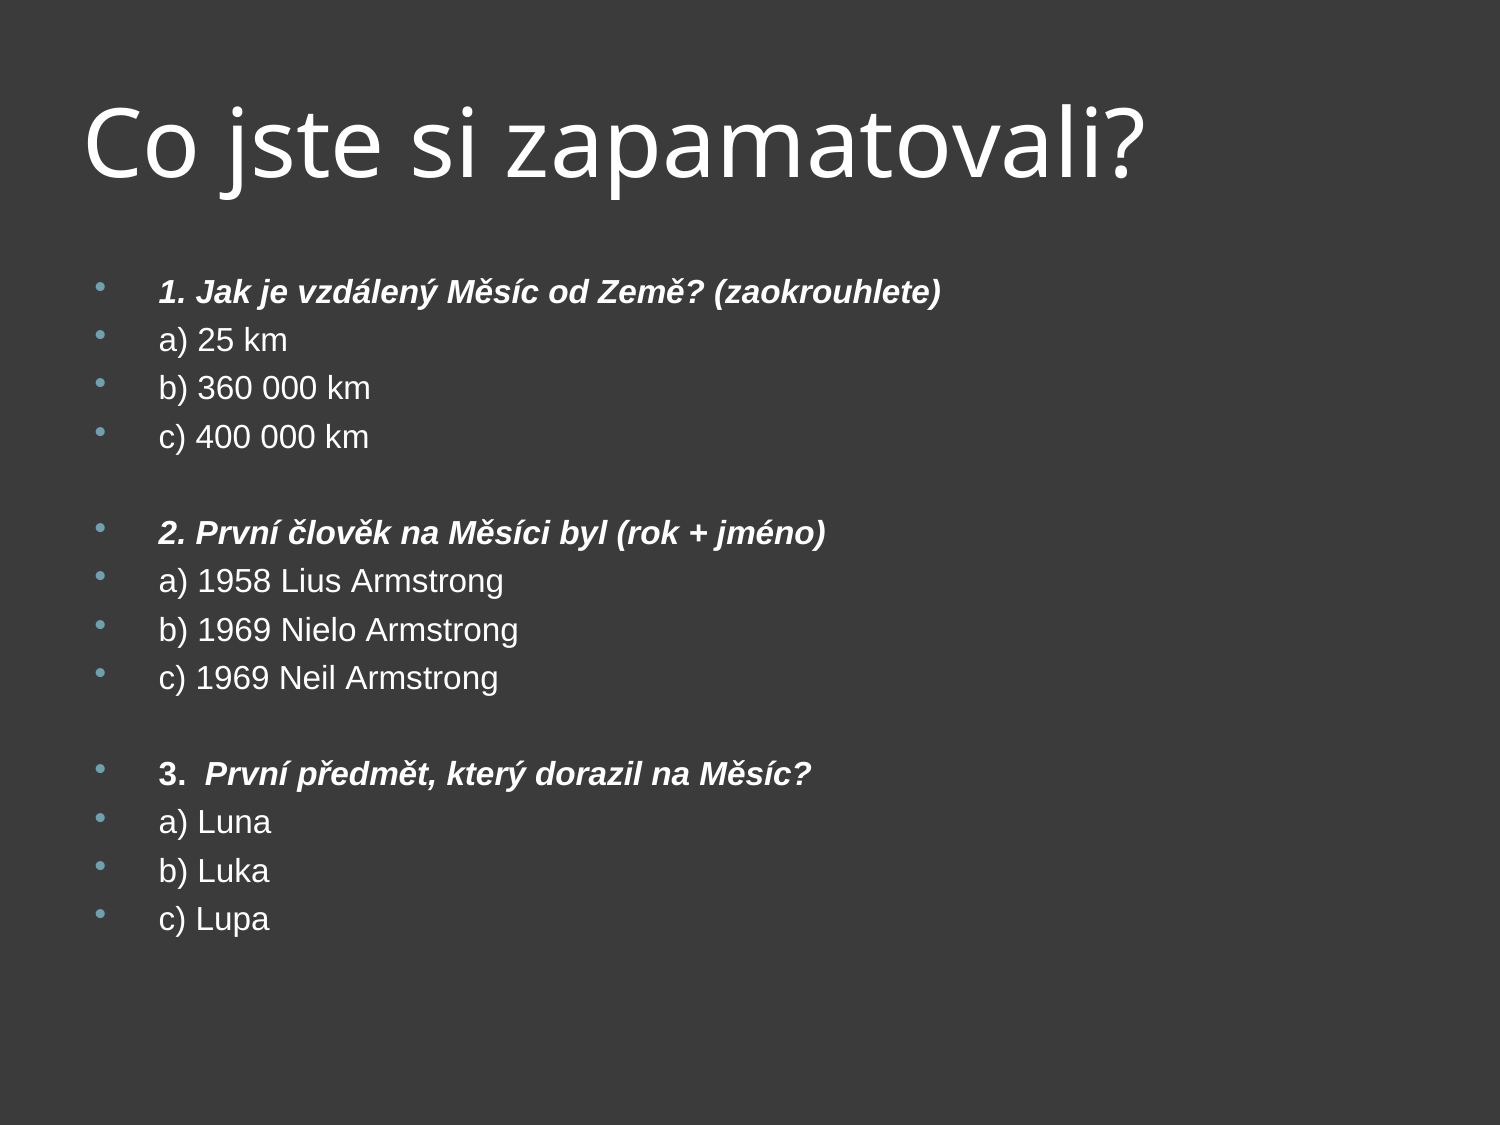

# Co jste si zapamatovali?
1. Jak je vzdálený Měsíc od Země? (zaokrouhlete)
a) 25 km
b) 360 000 km
c) 400 000 km
2. První člověk na Měsíci byl (rok + jméno)
a) 1958 Lius Armstrong
b) 1969 Nielo Armstrong
c) 1969 Neil Armstrong
3. První předmět, který dorazil na Měsíc?
a) Luna
b) Luka
c) Lupa